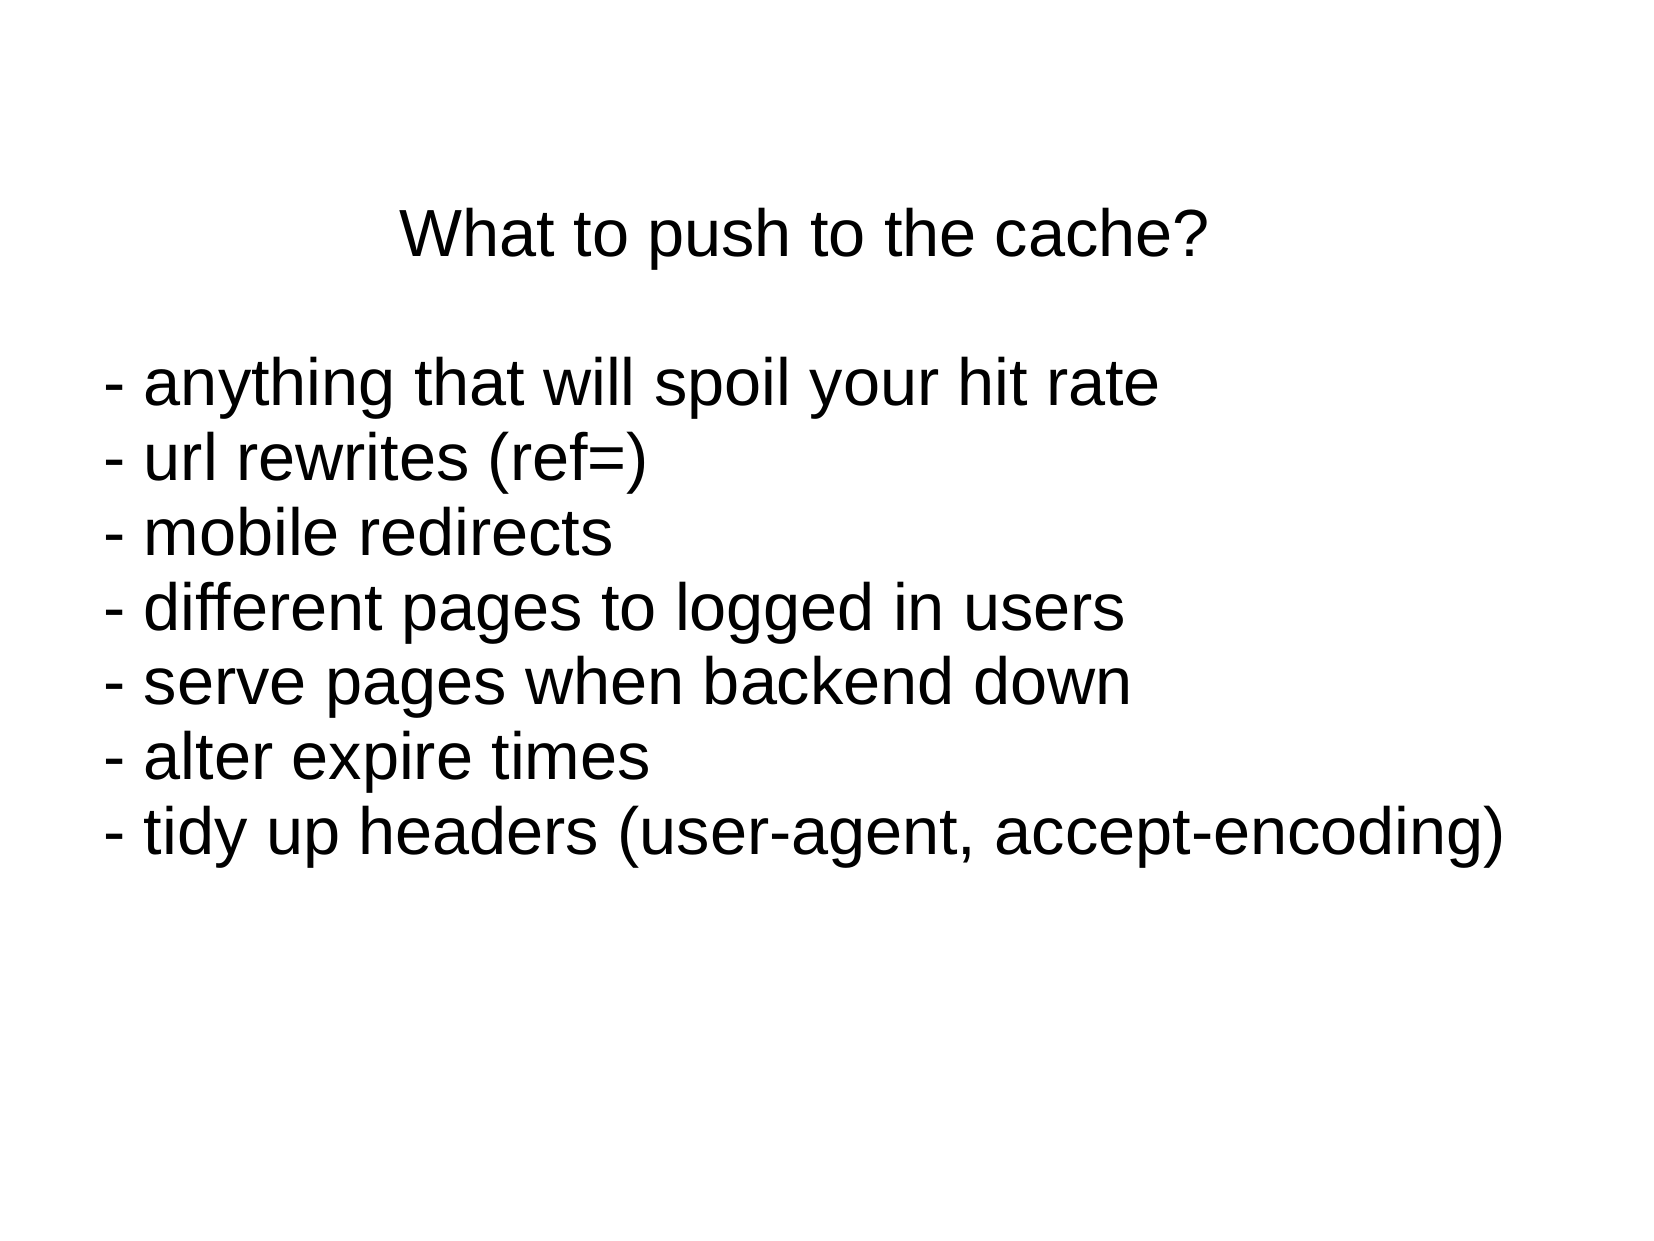

What to push to the cache?
- anything that will spoil your hit rate
- url rewrites (ref=)
- mobile redirects
- different pages to logged in users
- serve pages when backend down
- alter expire times
- tidy up headers (user-agent, accept-encoding)